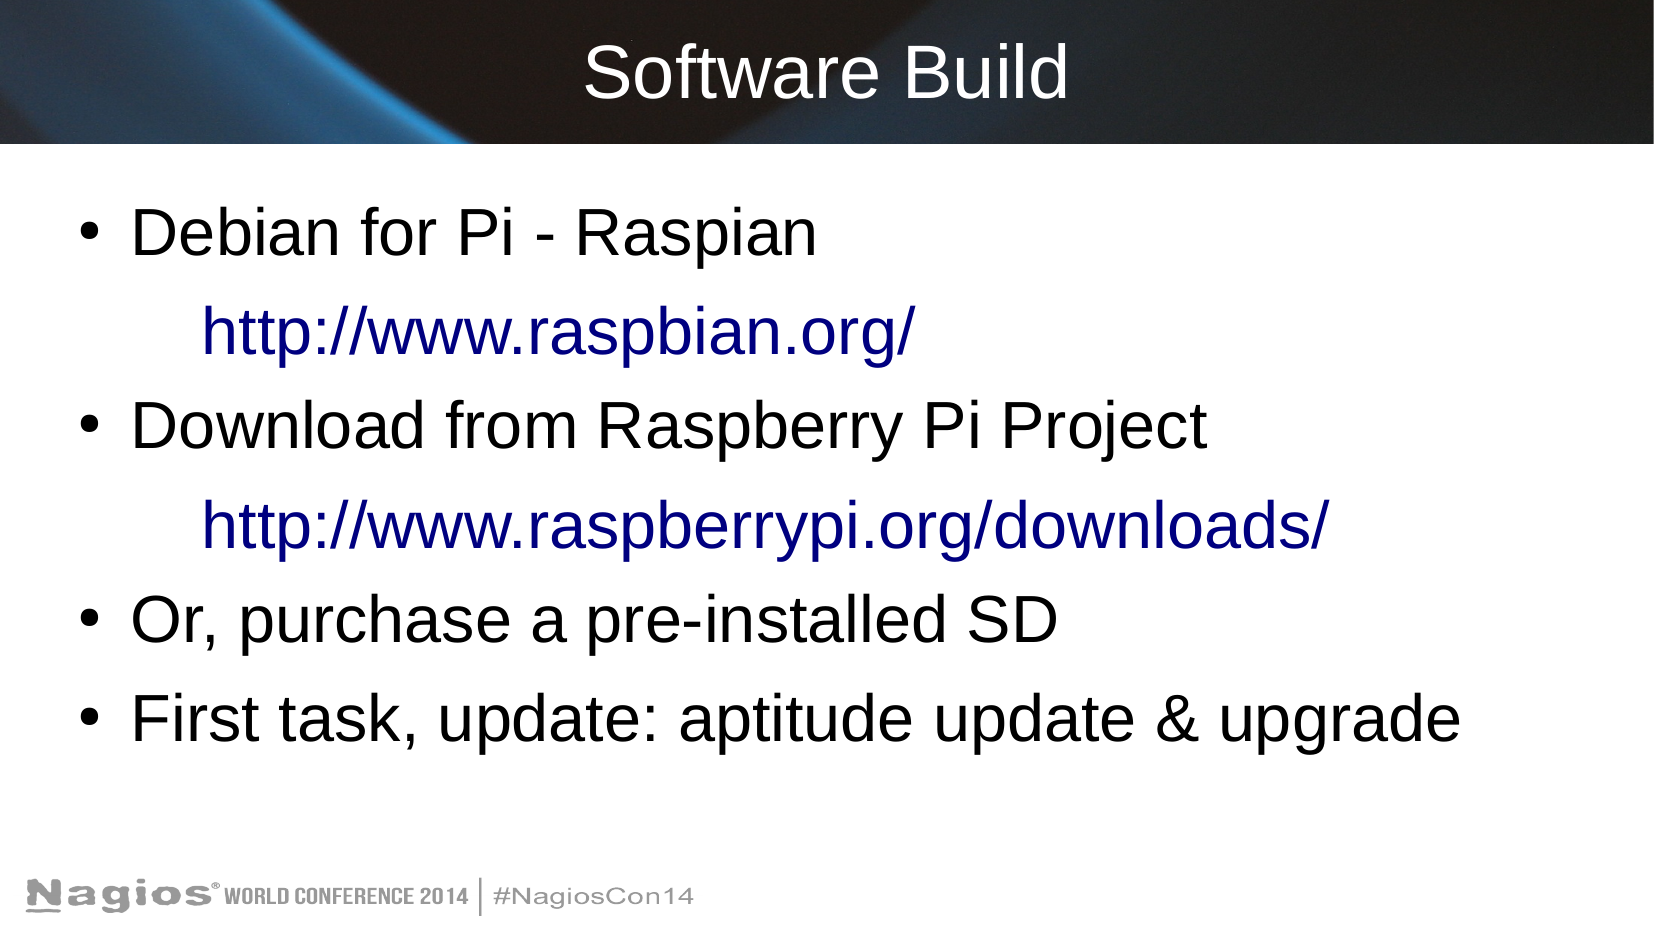

# Software Build
Debian for Pi - Raspian
http://www.raspbian.org/
Download from Raspberry Pi Project
http://www.raspberrypi.org/downloads/
Or, purchase a pre-installed SD
First task, update: aptitude update & upgrade